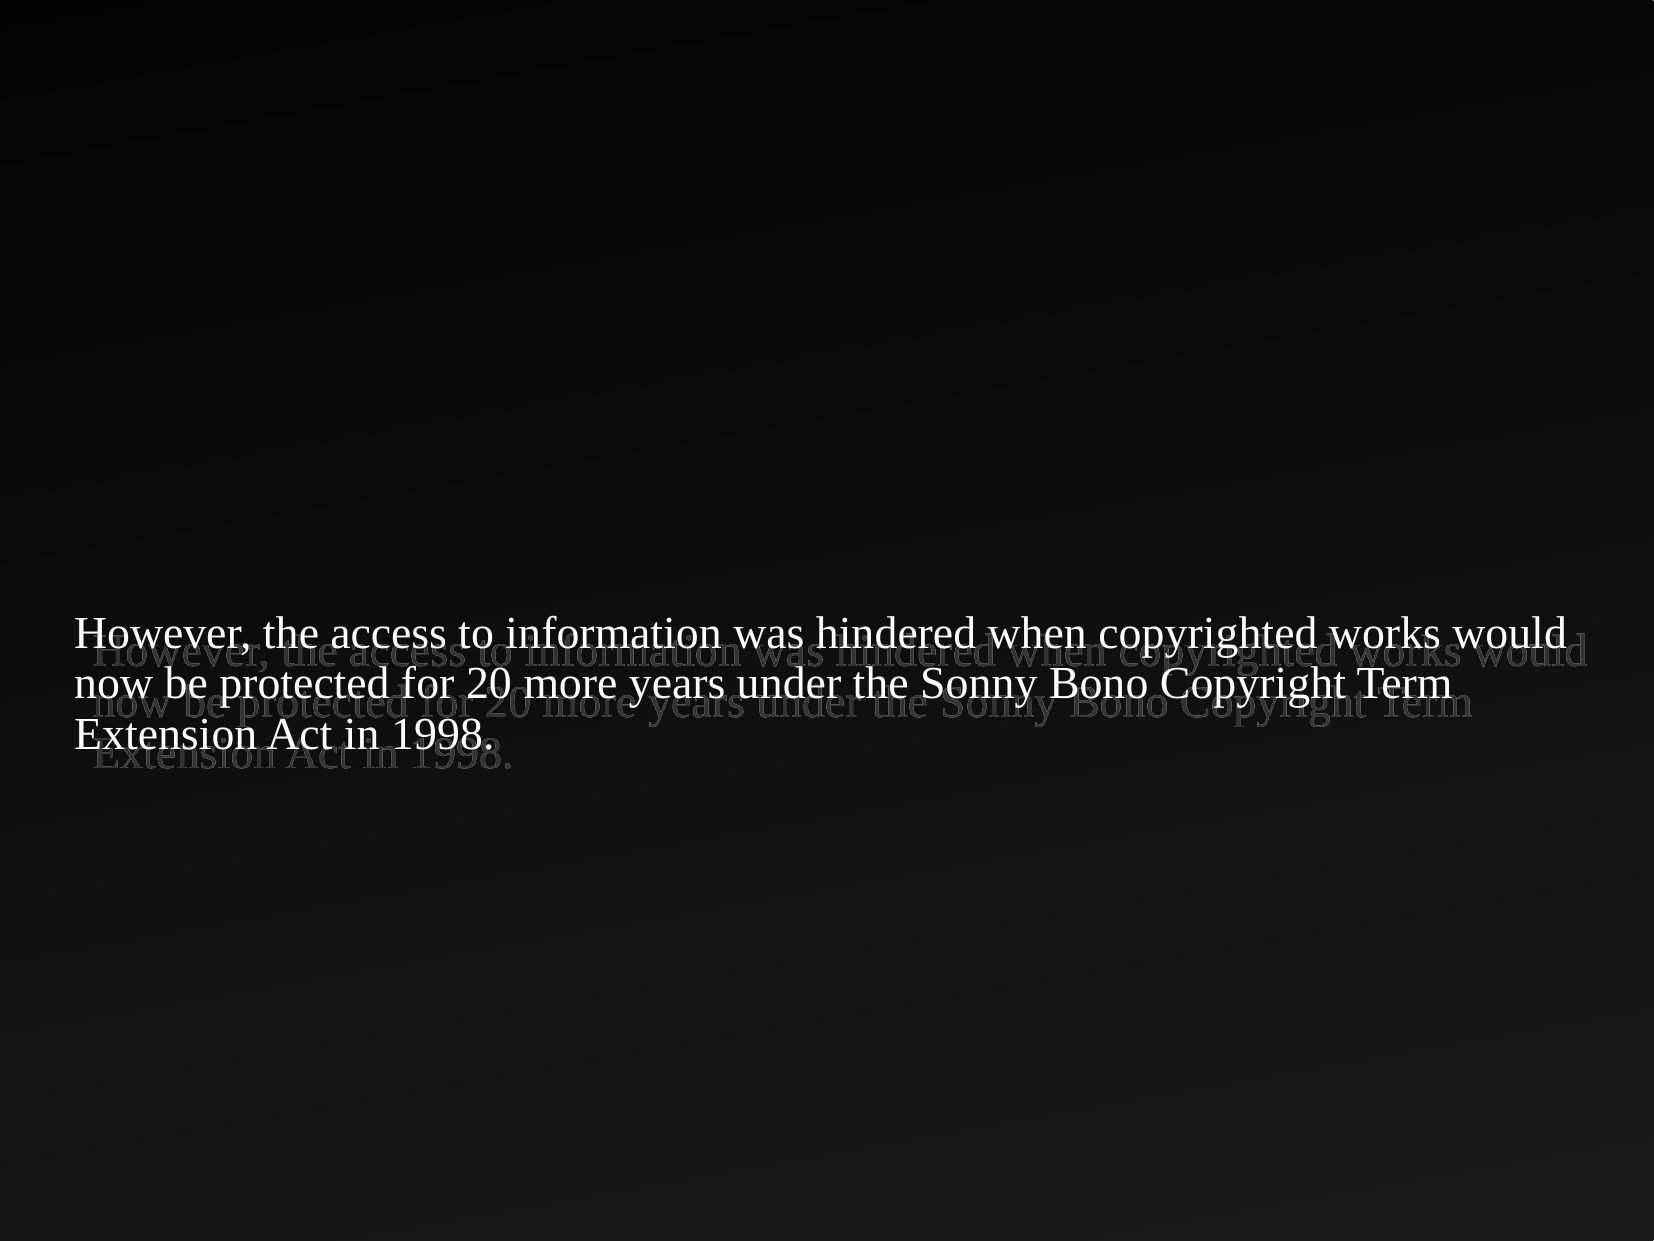

However, the access to information was hindered when copyrighted works would
now be protected for 20 more years under the Sonny Bono Copyright Term
Extension Act in 1998.